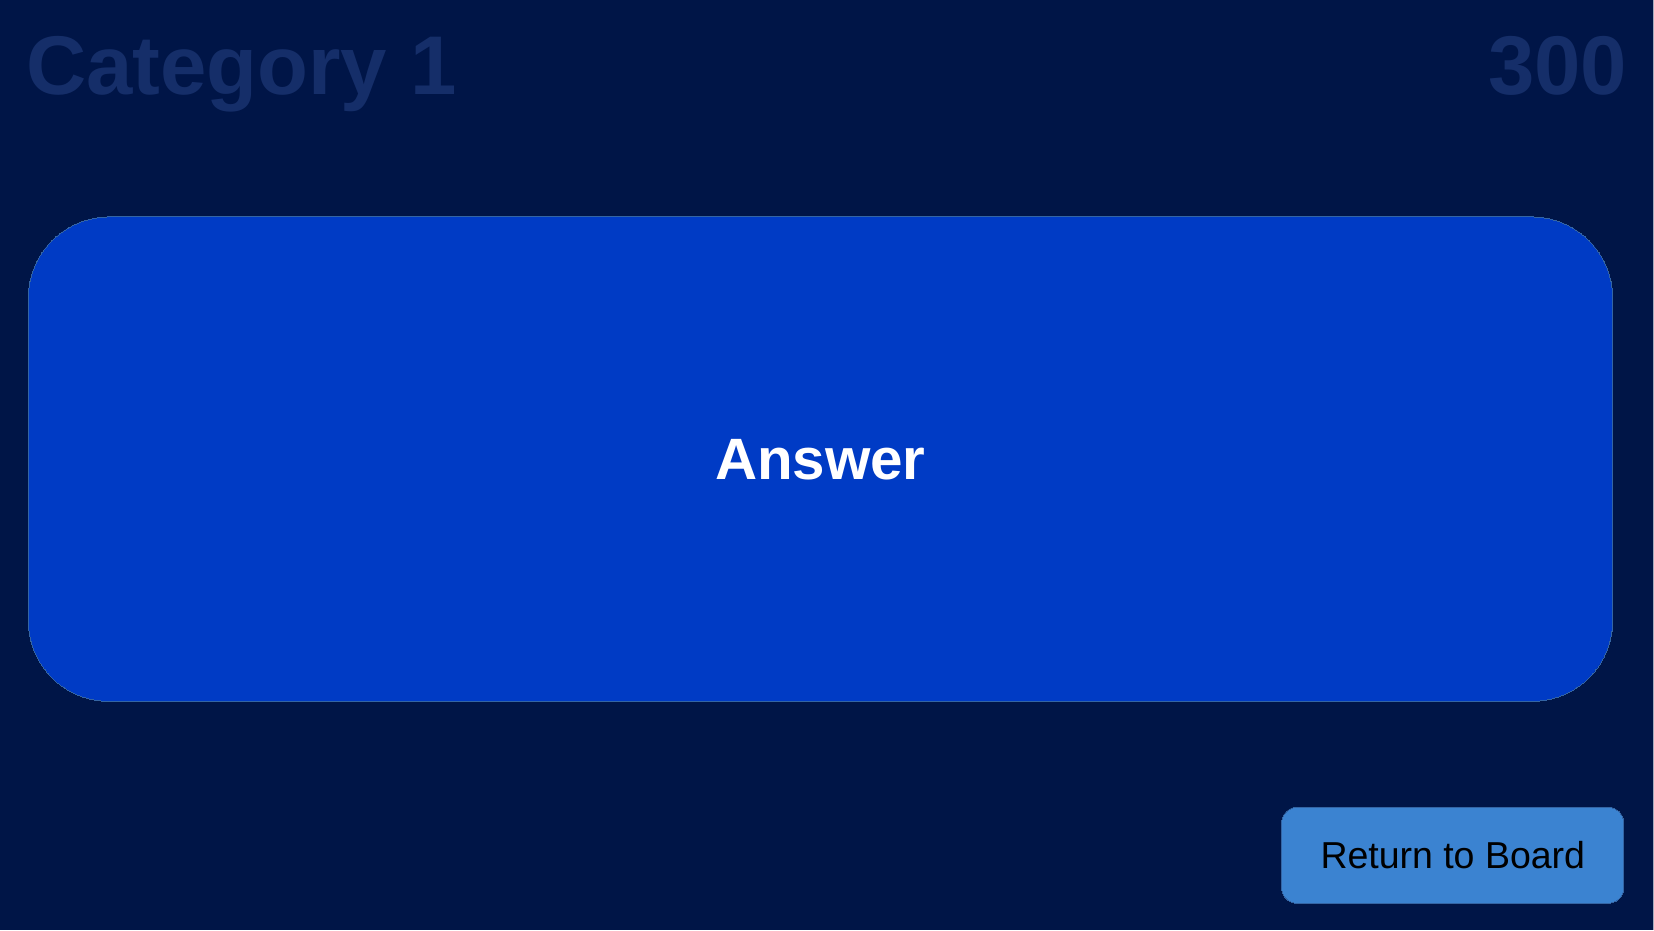

Category 1
300
Answer
Return to Board